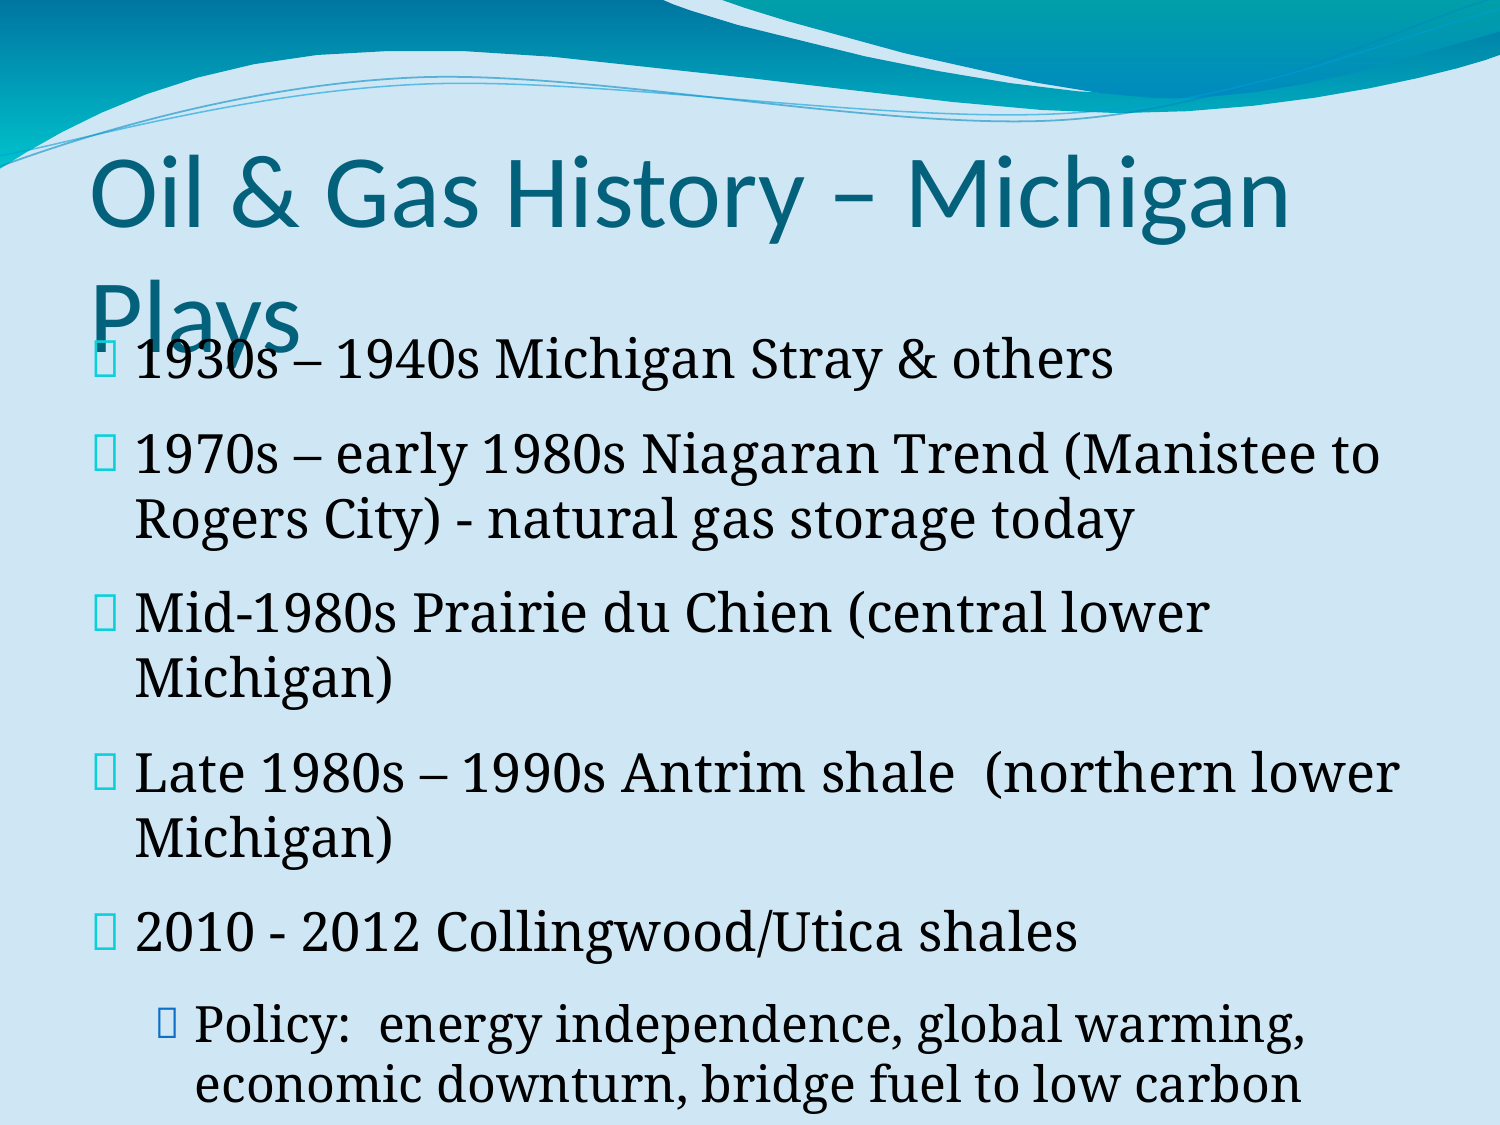

# Oil & Gas History – Michigan Plays
1930s – 1940s Michigan Stray & others
1970s – early 1980s Niagaran Trend (Manistee to Rogers City) - natural gas storage today
Mid-1980s Prairie du Chien (central lower Michigan)
Late 1980s – 1990s Antrim shale (northern lower Michigan)
2010 - 2012 Collingwood/Utica shales
Policy: energy independence, global warming, economic downturn, bridge fuel to low carbon economy, etc.